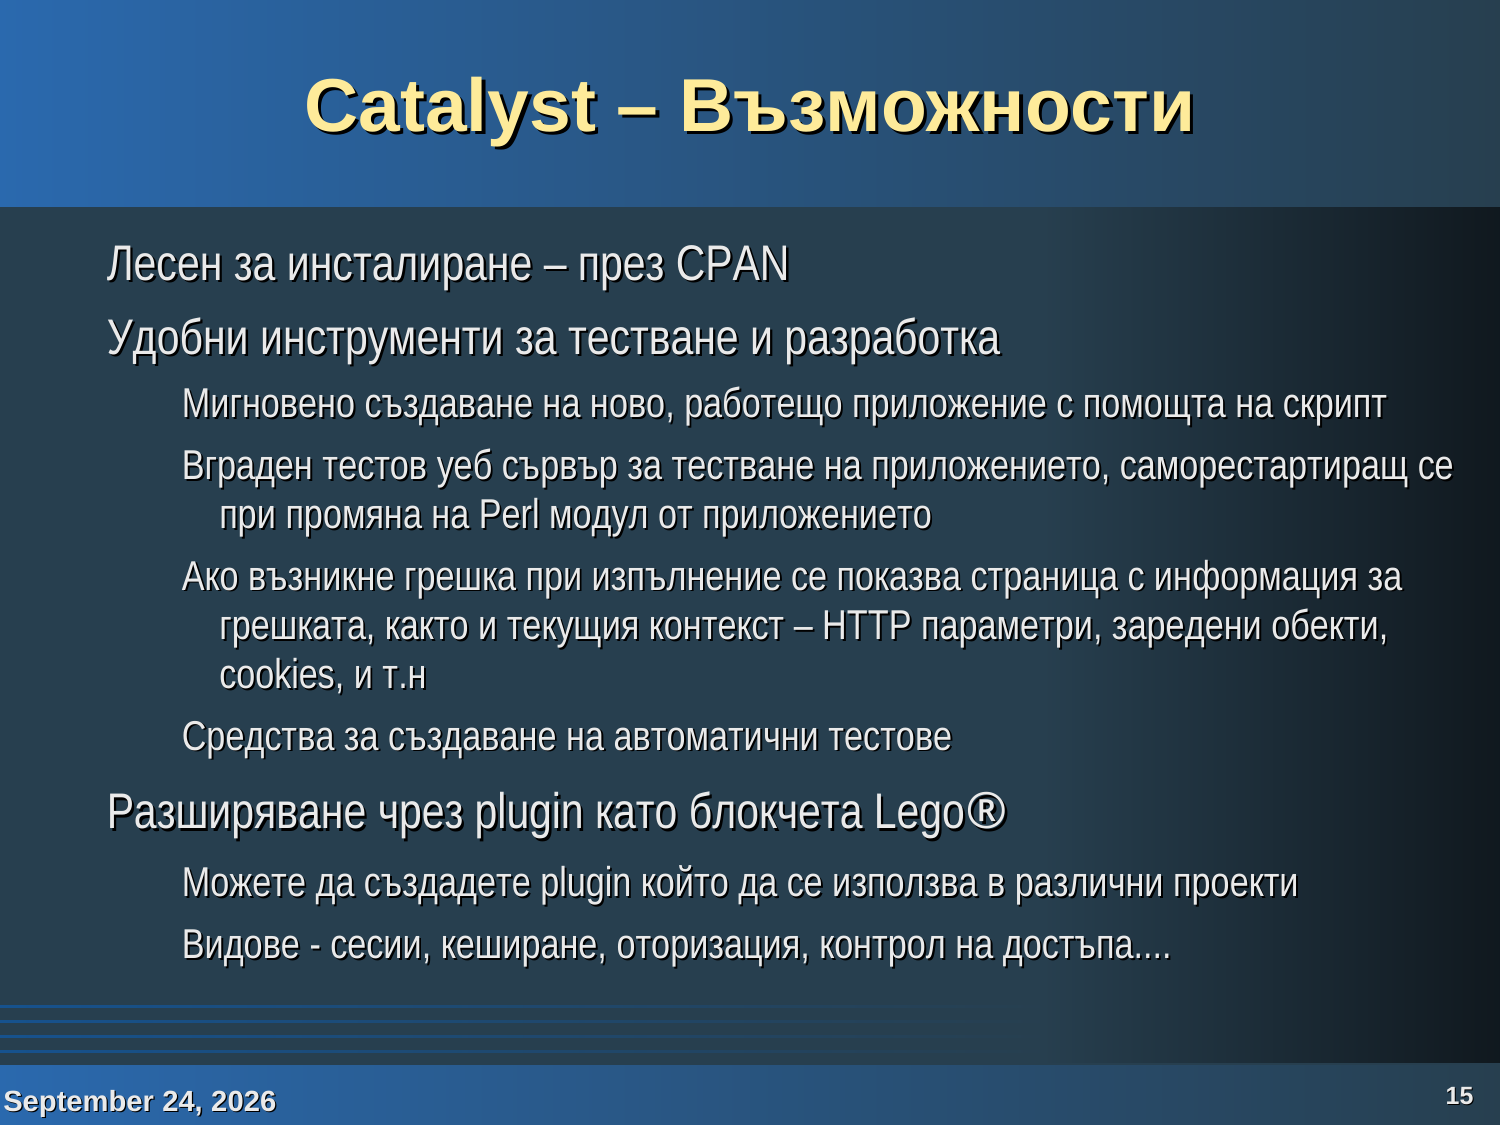

# Catalyst – Възможности
Лесен за инсталиране – през CPAN
Удобни инструменти за тестване и разработка
Мигновено създаване на ново, работещо приложение с помощта на скрипт
Вграден тестов уеб сървър за тестване на приложението, саморестартиращ се при промяна на Perl модул от приложението
Ако възникне грешка при изпълнение се показва страница с информация за грешката, както и текущия контекст – HTTP параметри, заредени обекти, cookies, и т.н
Средства за създаване на автоматични тестове
Разширяване чрез plugin като блокчета Lego®
Можете да създадете plugin който да се използва в различни проекти
Видове - сесии, кеширане, оторизация, контрол на достъпа....